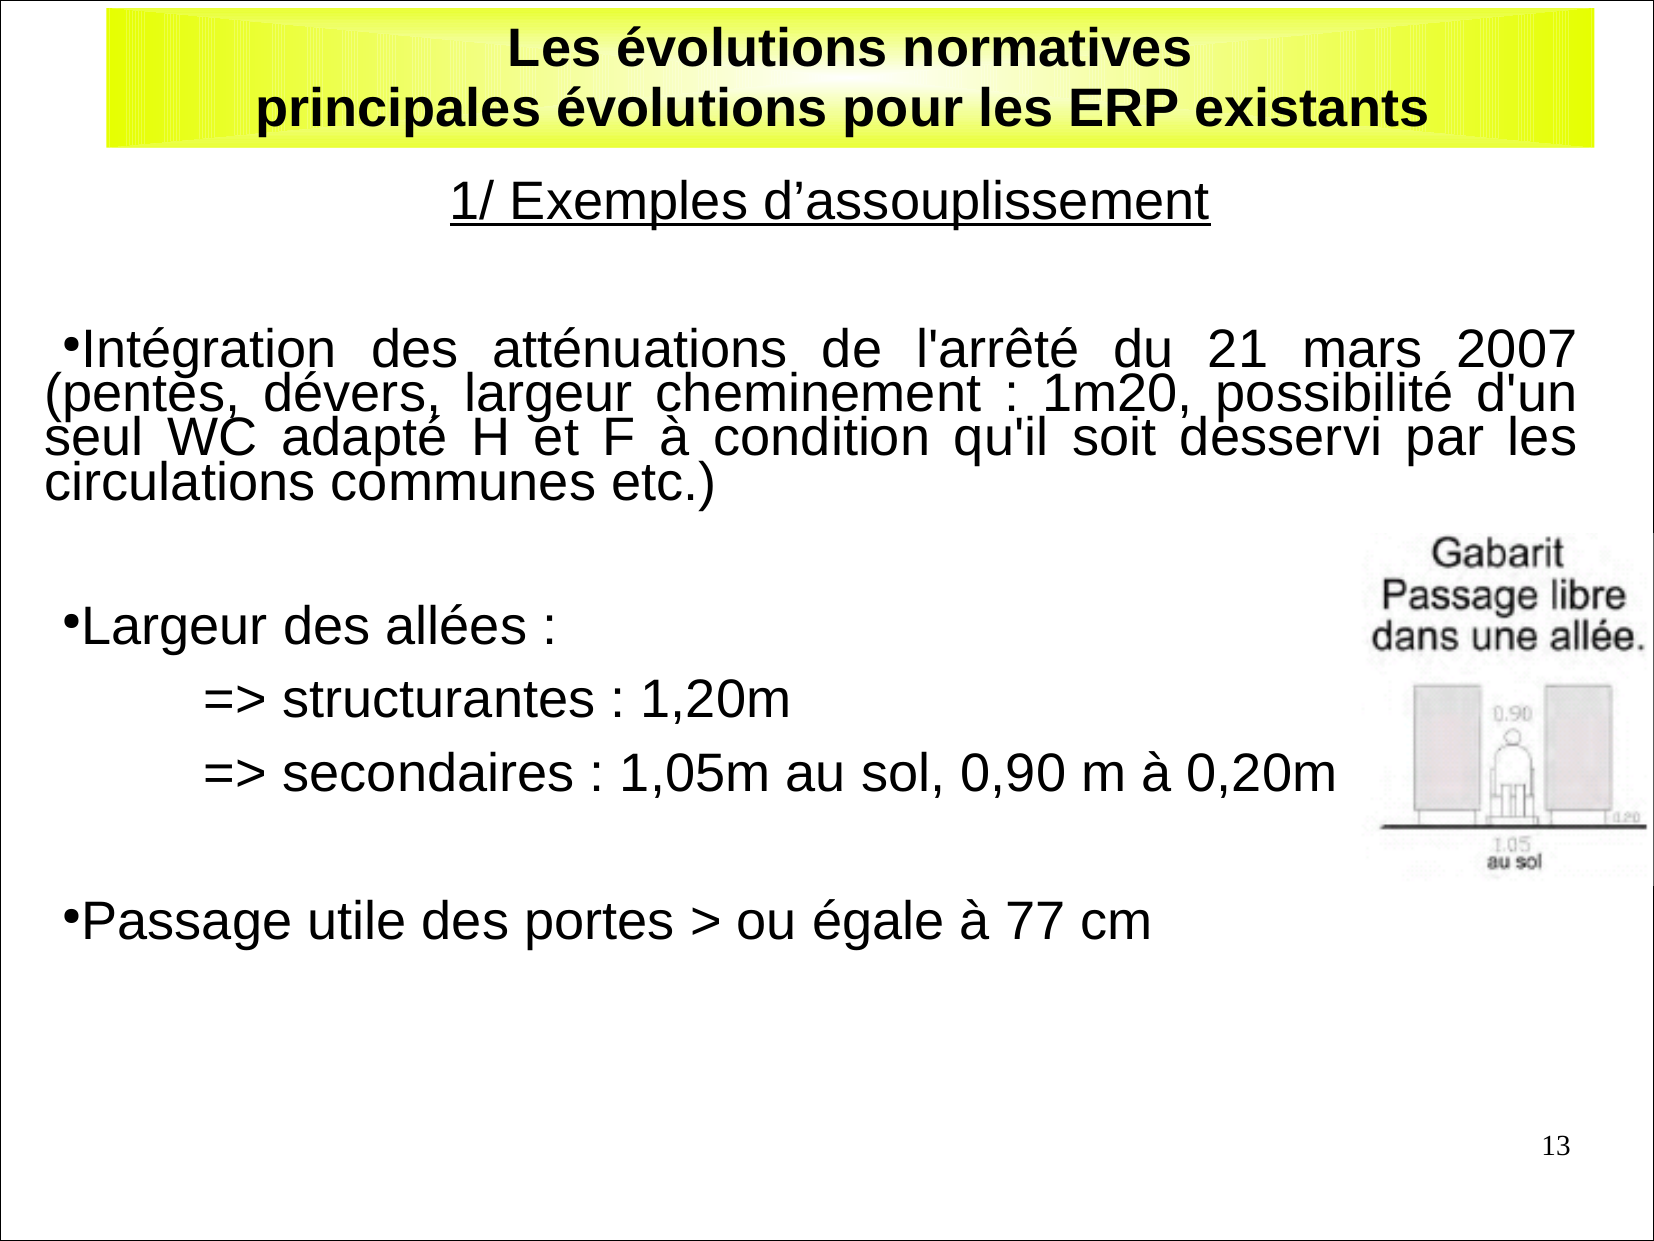

# Les évolutions normatives principales évolutions pour les ERP existants
1/ Exemples d’assouplissement
Intégration des atténuations de l'arrêté du 21 mars 2007 (pentes, dévers, largeur cheminement : 1m20, possibilité d'un seul WC adapté H et F à condition qu'il soit desservi par les circulations communes etc.)
Largeur des allées :
=> structurantes : 1,20m
=> secondaires : 1,05m au sol, 0,90 m à 0,20m
Passage utile des portes > ou égale à 77 cm
13